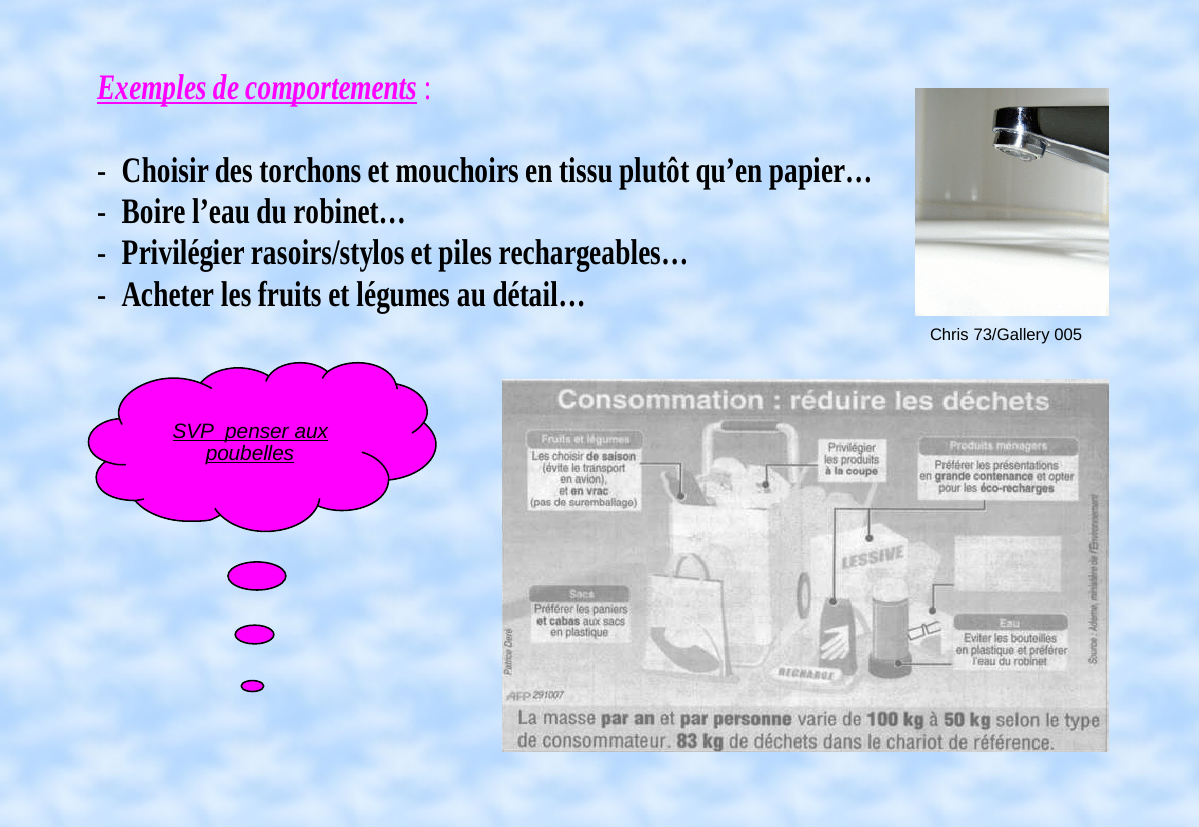

Chris 73/Gallery 005
SVP penser aux poubelles